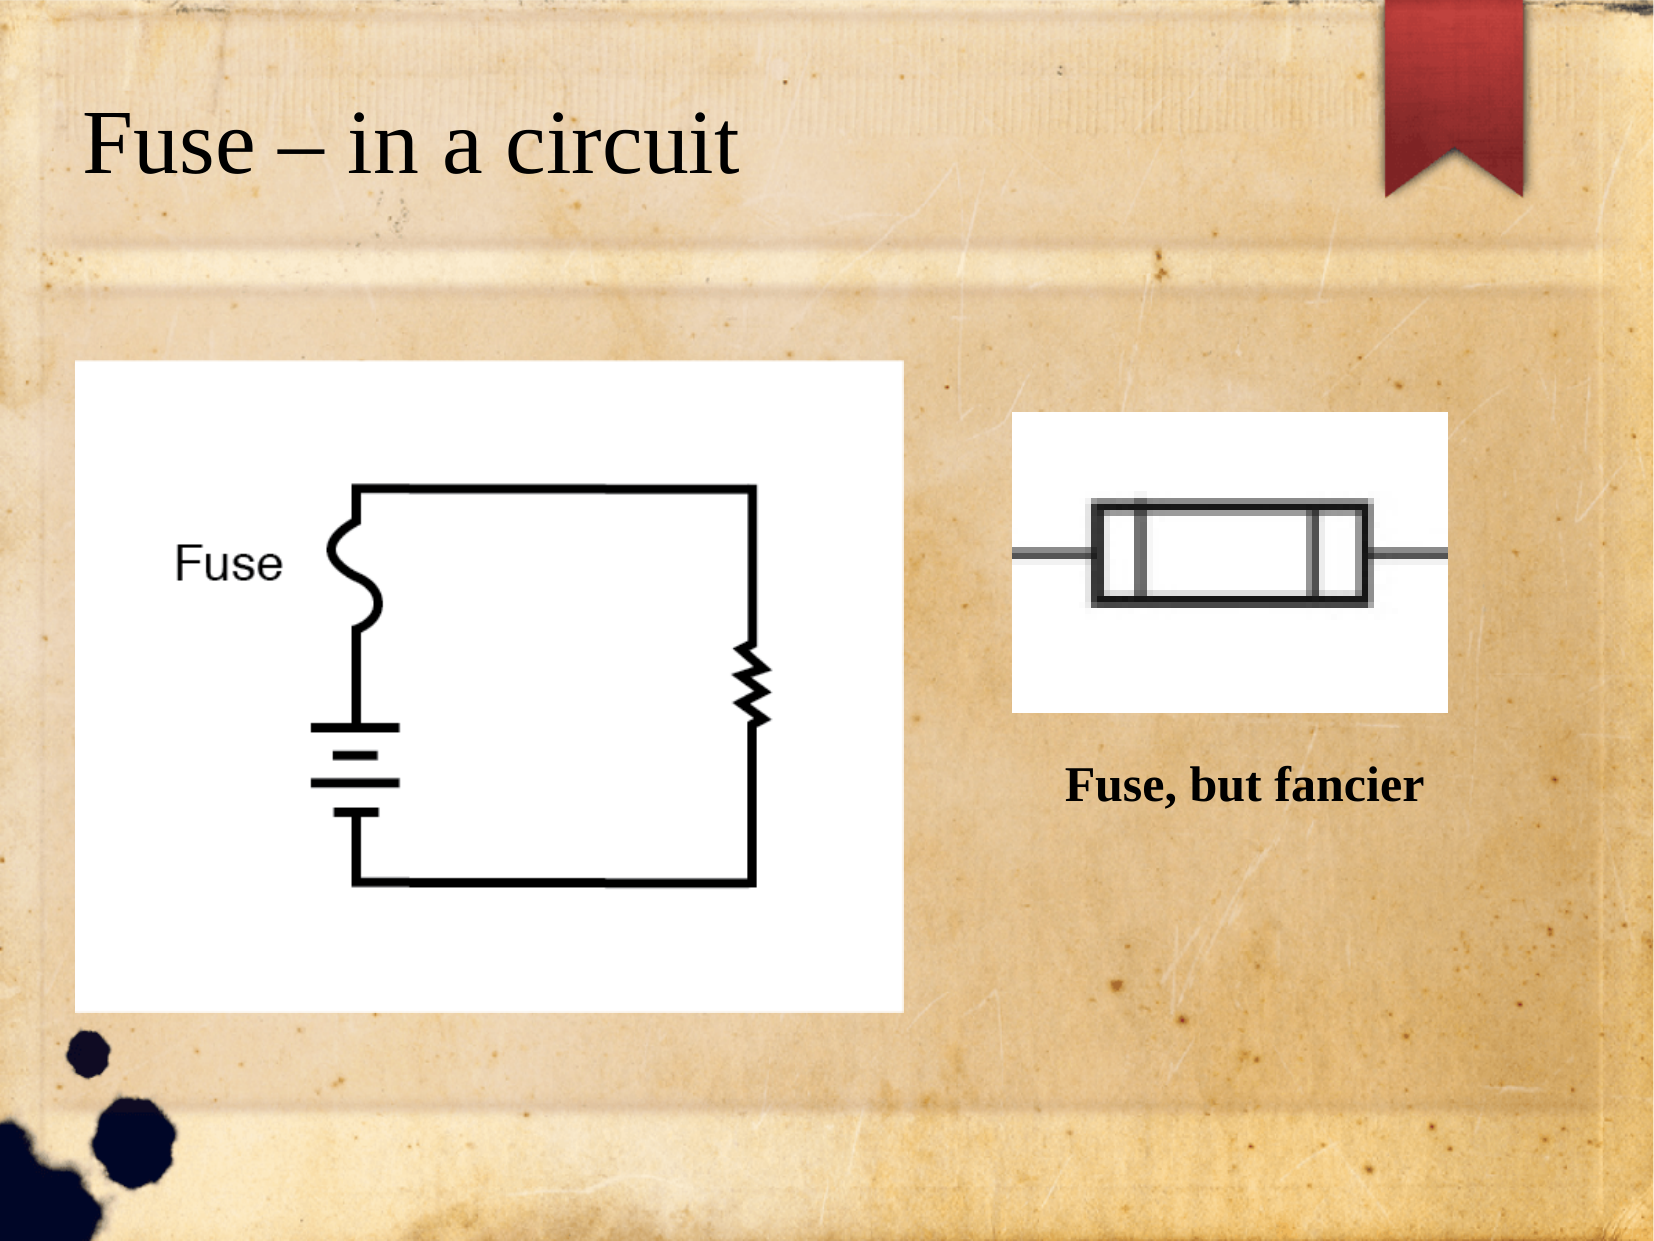

# Fuse – in a circuit
Fuse, but fancier